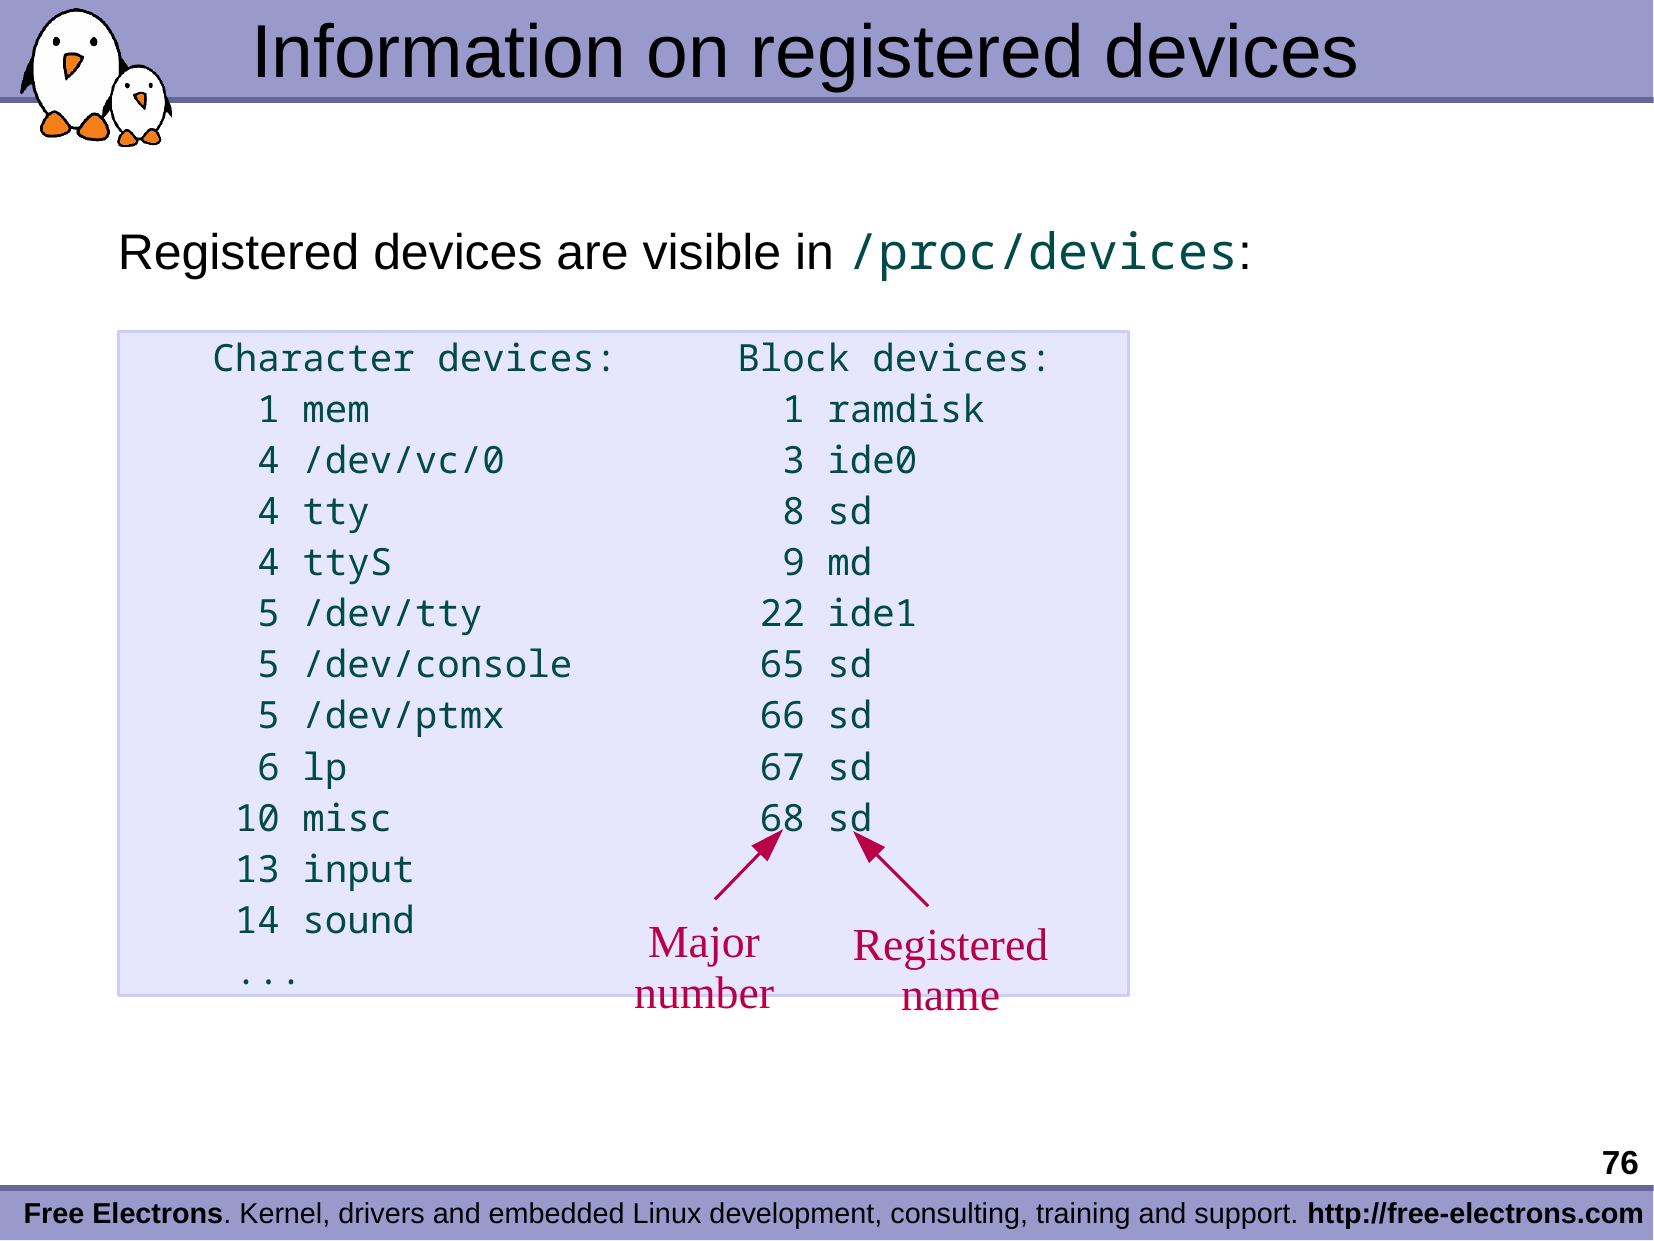

# Information on registered devices
Registered devices are visible in /proc/devices:
Character devices:		Block devices:
 1 mem					 1 ramdisk
 4 /dev/vc/0				 3 ide0
 4 tty					 8 sd
 4 ttyS					 9 md
 5 /dev/tty				 22 ide1
 5 /dev/console			 65 sd
 5 /dev/ptmx				 66 sd
 6 lp						 67 sd
 10 misc					 68 sd
 13 input
 14 sound
 ...
Major
number
Registered
name